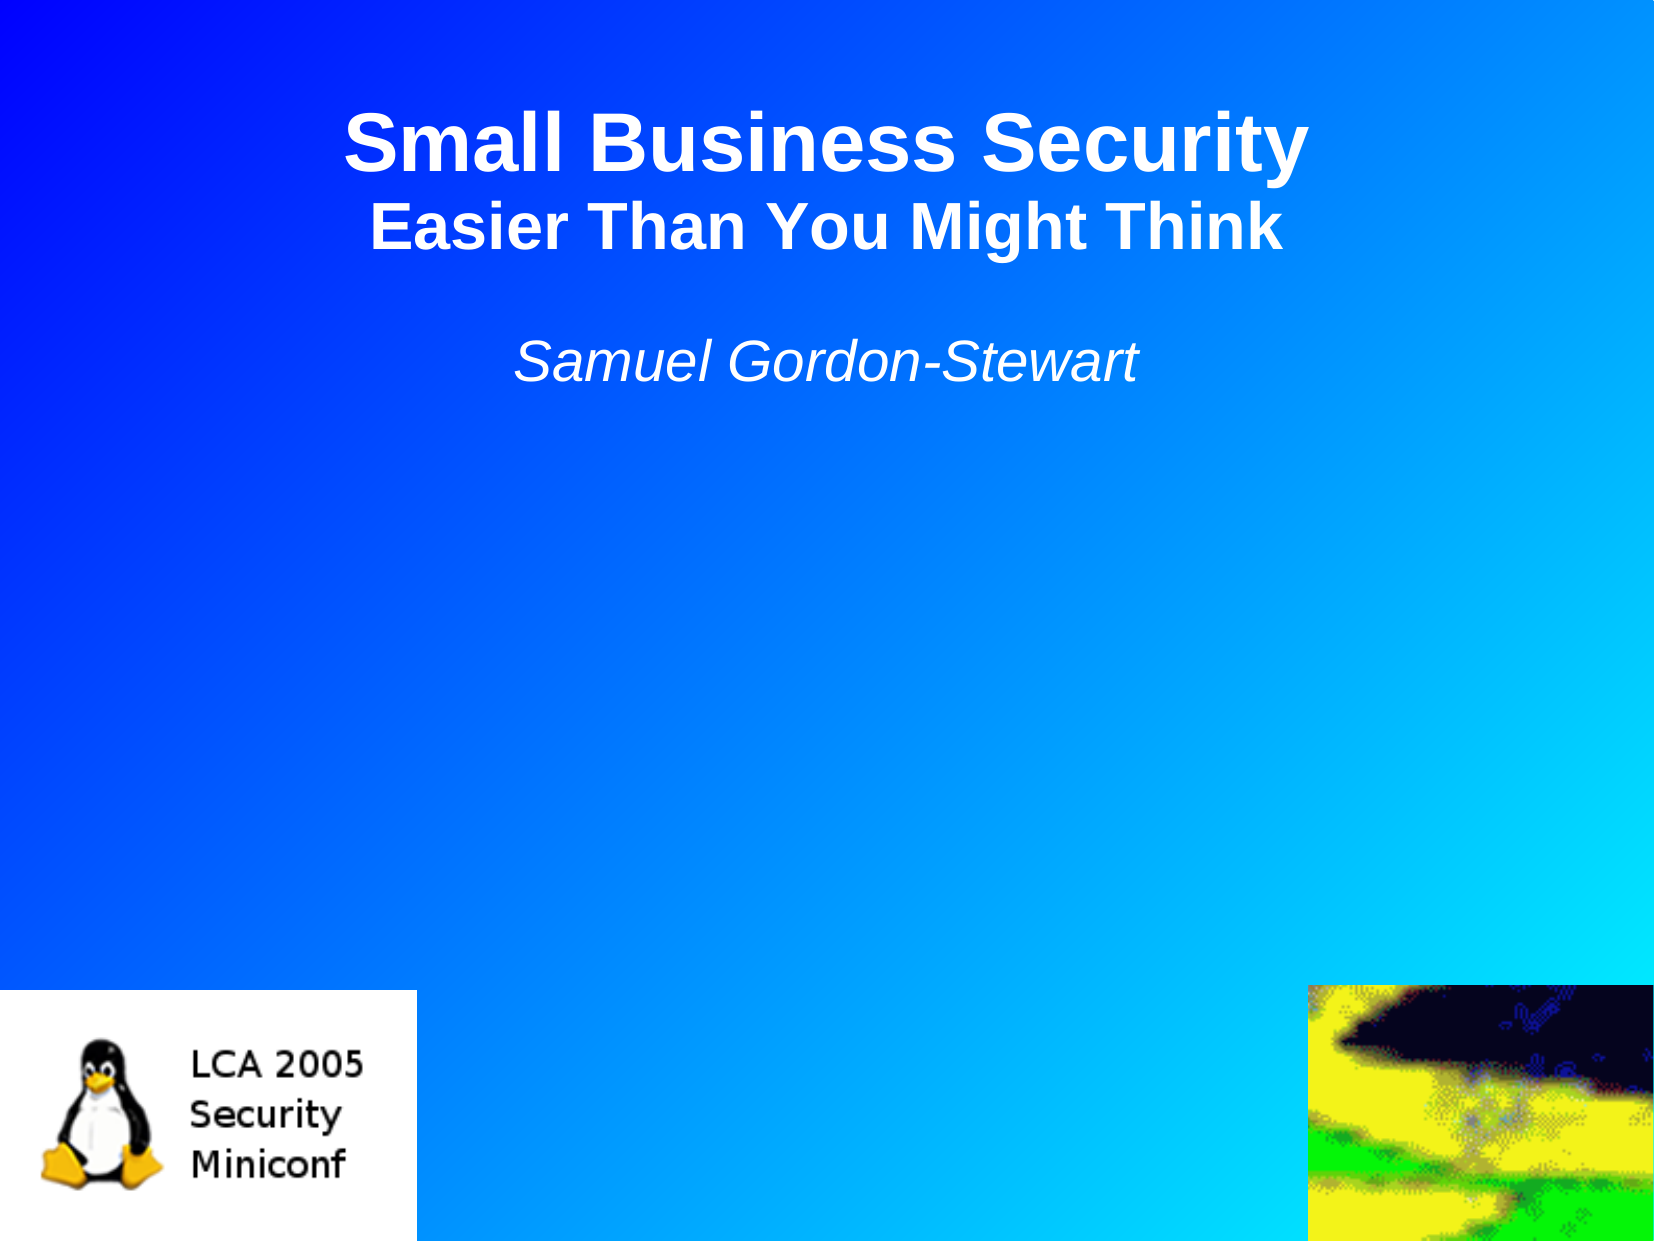

Small Business Security
Easier Than You Might Think
Samuel Gordon-Stewart